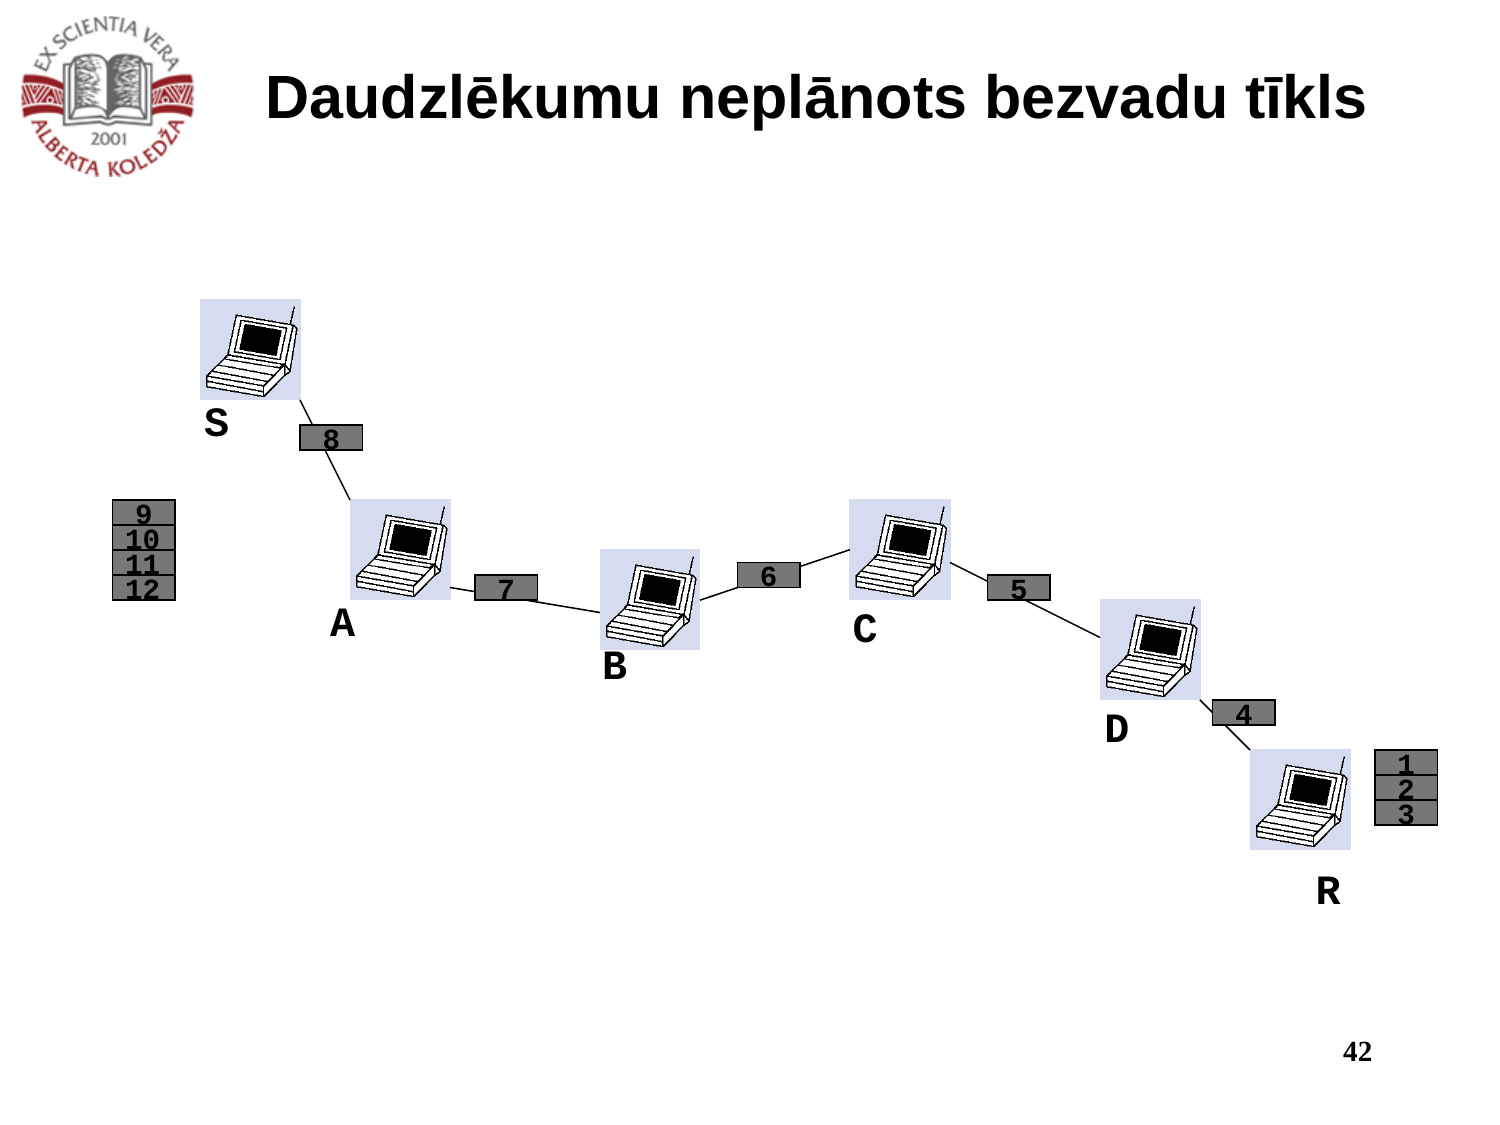

# Daudzlēkumu neplānots bezvadu tīkls
S
8
9
10
11
6
12
7
5
A
C
B
D
4
1
2
3
R